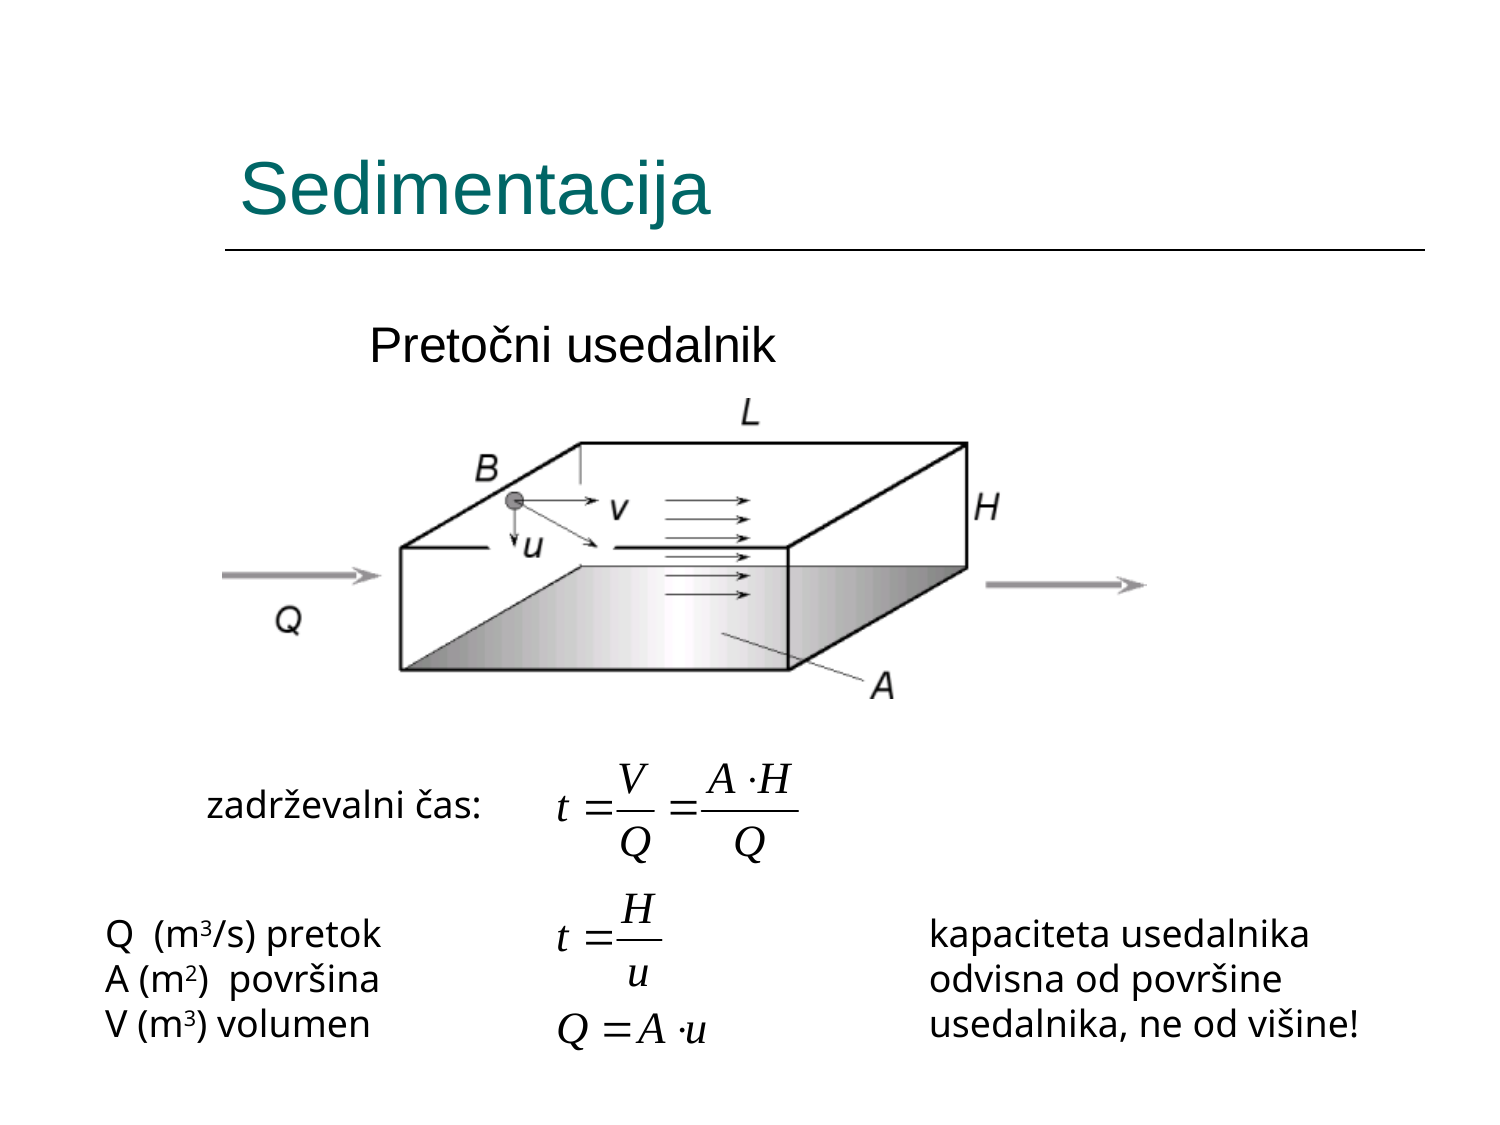

# Sedimentacija
Pretočni usedalnik
zadrževalni čas:
Q (m3/s) pretok
A (m2) površina
V (m3) volumen
kapaciteta usedalnika odvisna od površine usedalnika, ne od višine!